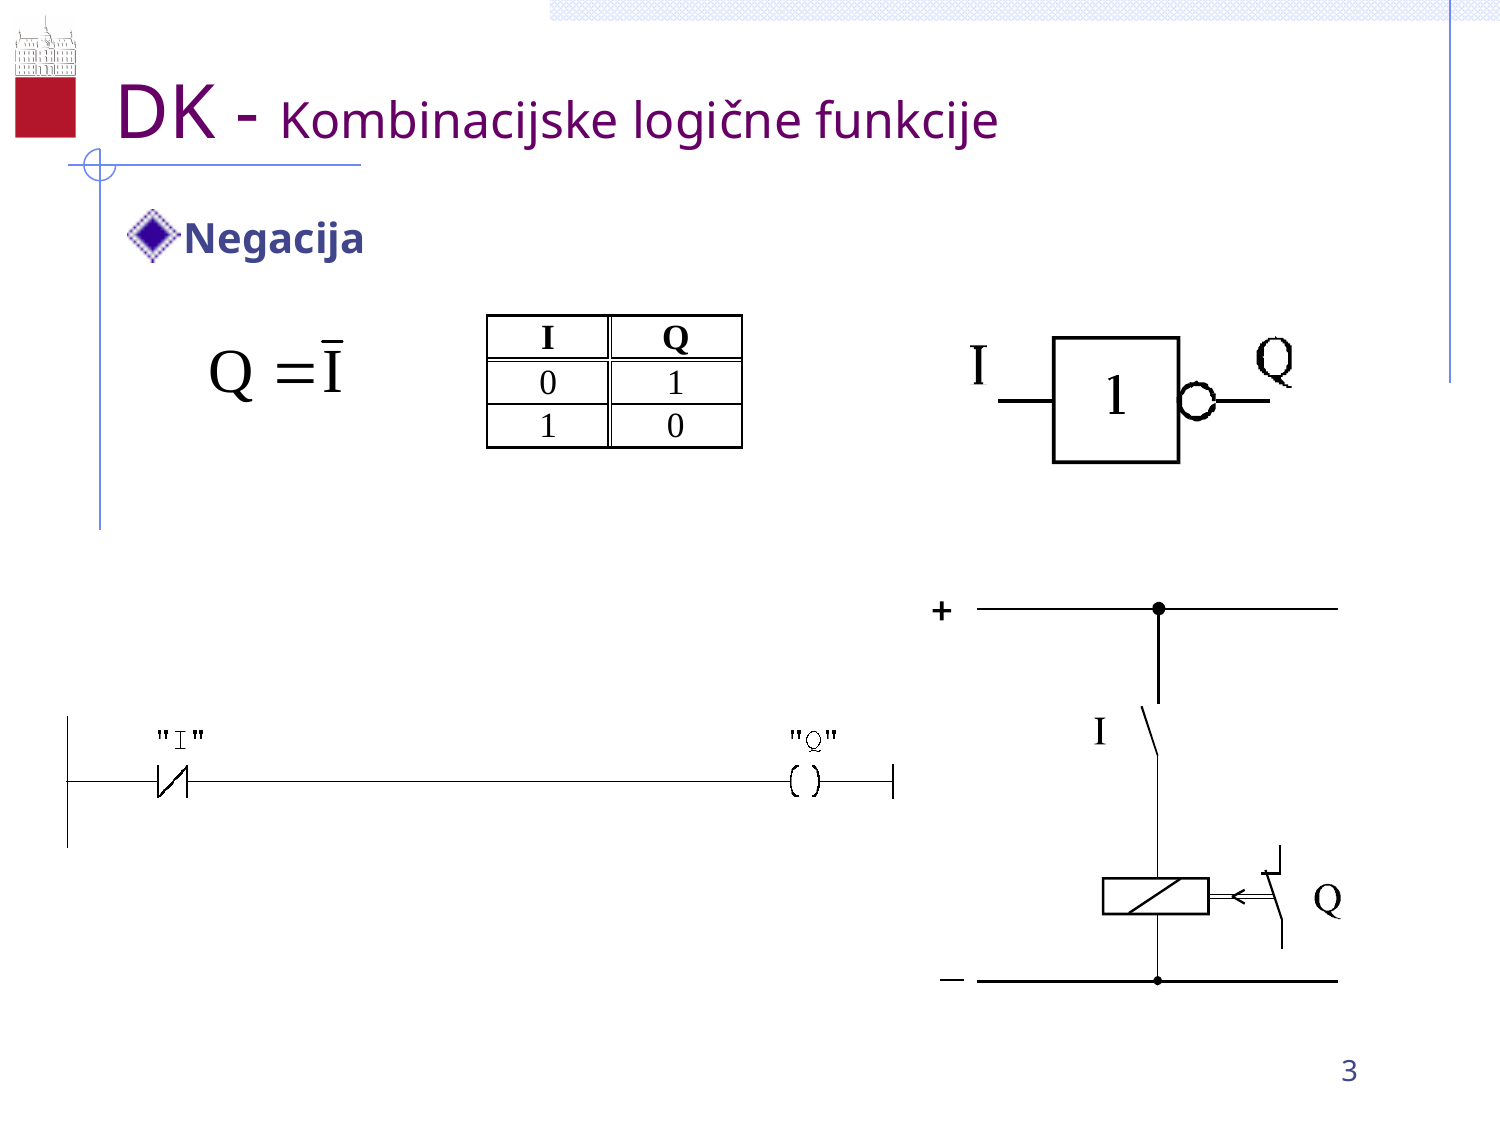

DK - Kombinacijske logične funkcije
# Negacija